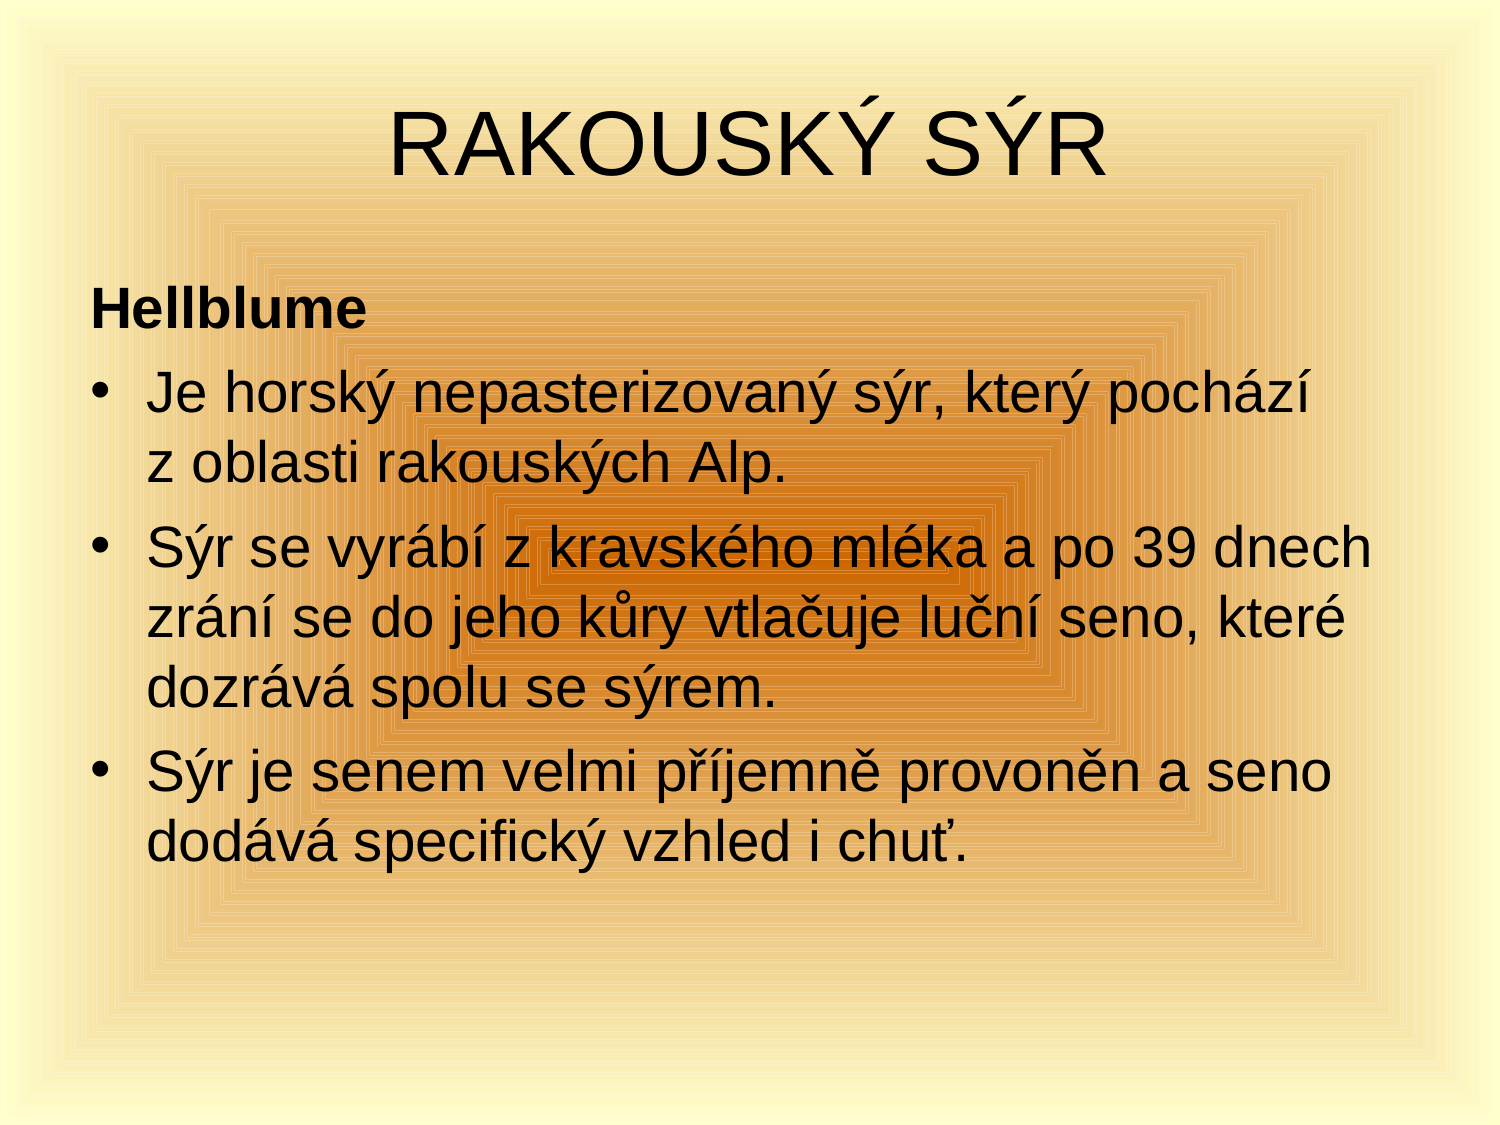

# RAKOUSKÝ SÝR
Hellblume
Je horský nepasterizovaný sýr, který pochází
z oblasti rakouských Alp.
Sýr se vyrábí z kravského mléka a po 39 dnech zrání se do jeho kůry vtlačuje luční seno, které dozrává spolu se sýrem.
Sýr je senem velmi příjemně provoněn a seno dodává specifický vzhled i chuť.